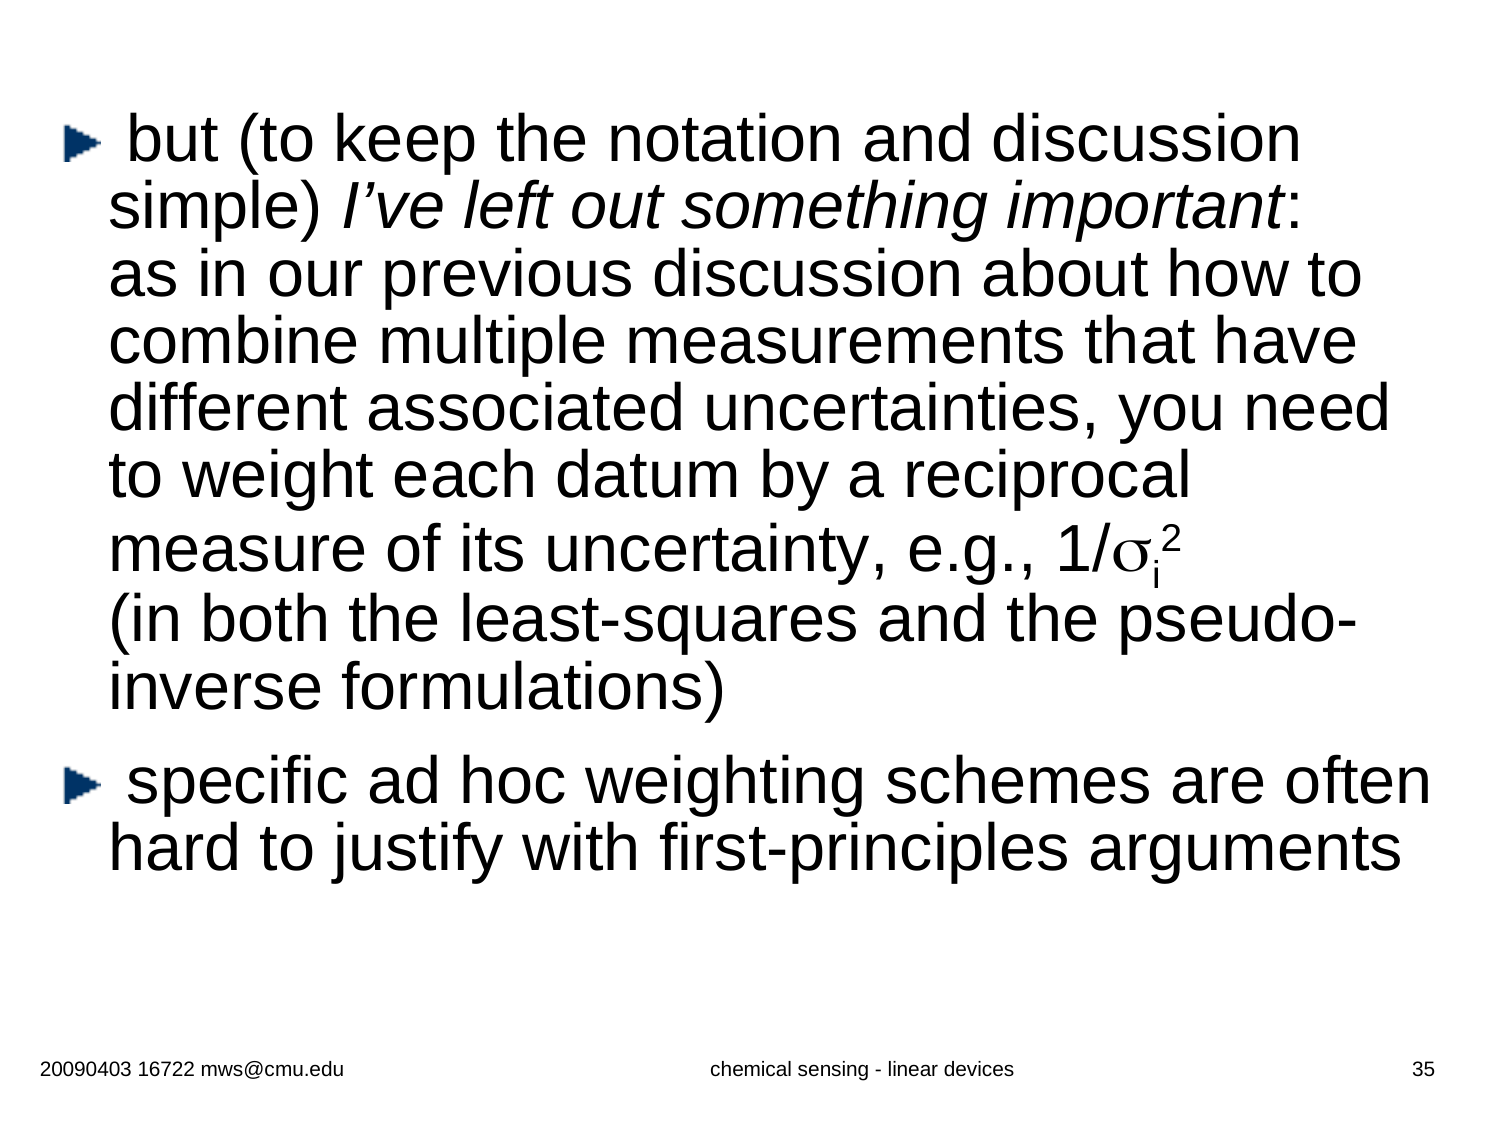

# but (to keep the notation and discussion simple) I’ve left out something important: as in our previous discussion about how to combine multiple measurements that have different associated uncertainties, you need to weight each datum by a reciprocal measure of its uncertainty, e.g., 1/i2 (in both the least-squares and the pseudo-inverse formulations)
 specific ad hoc weighting schemes are often hard to justify with first-principles arguments
20090403 16722 mws@cmu.edu
chemical sensing - linear devices
35